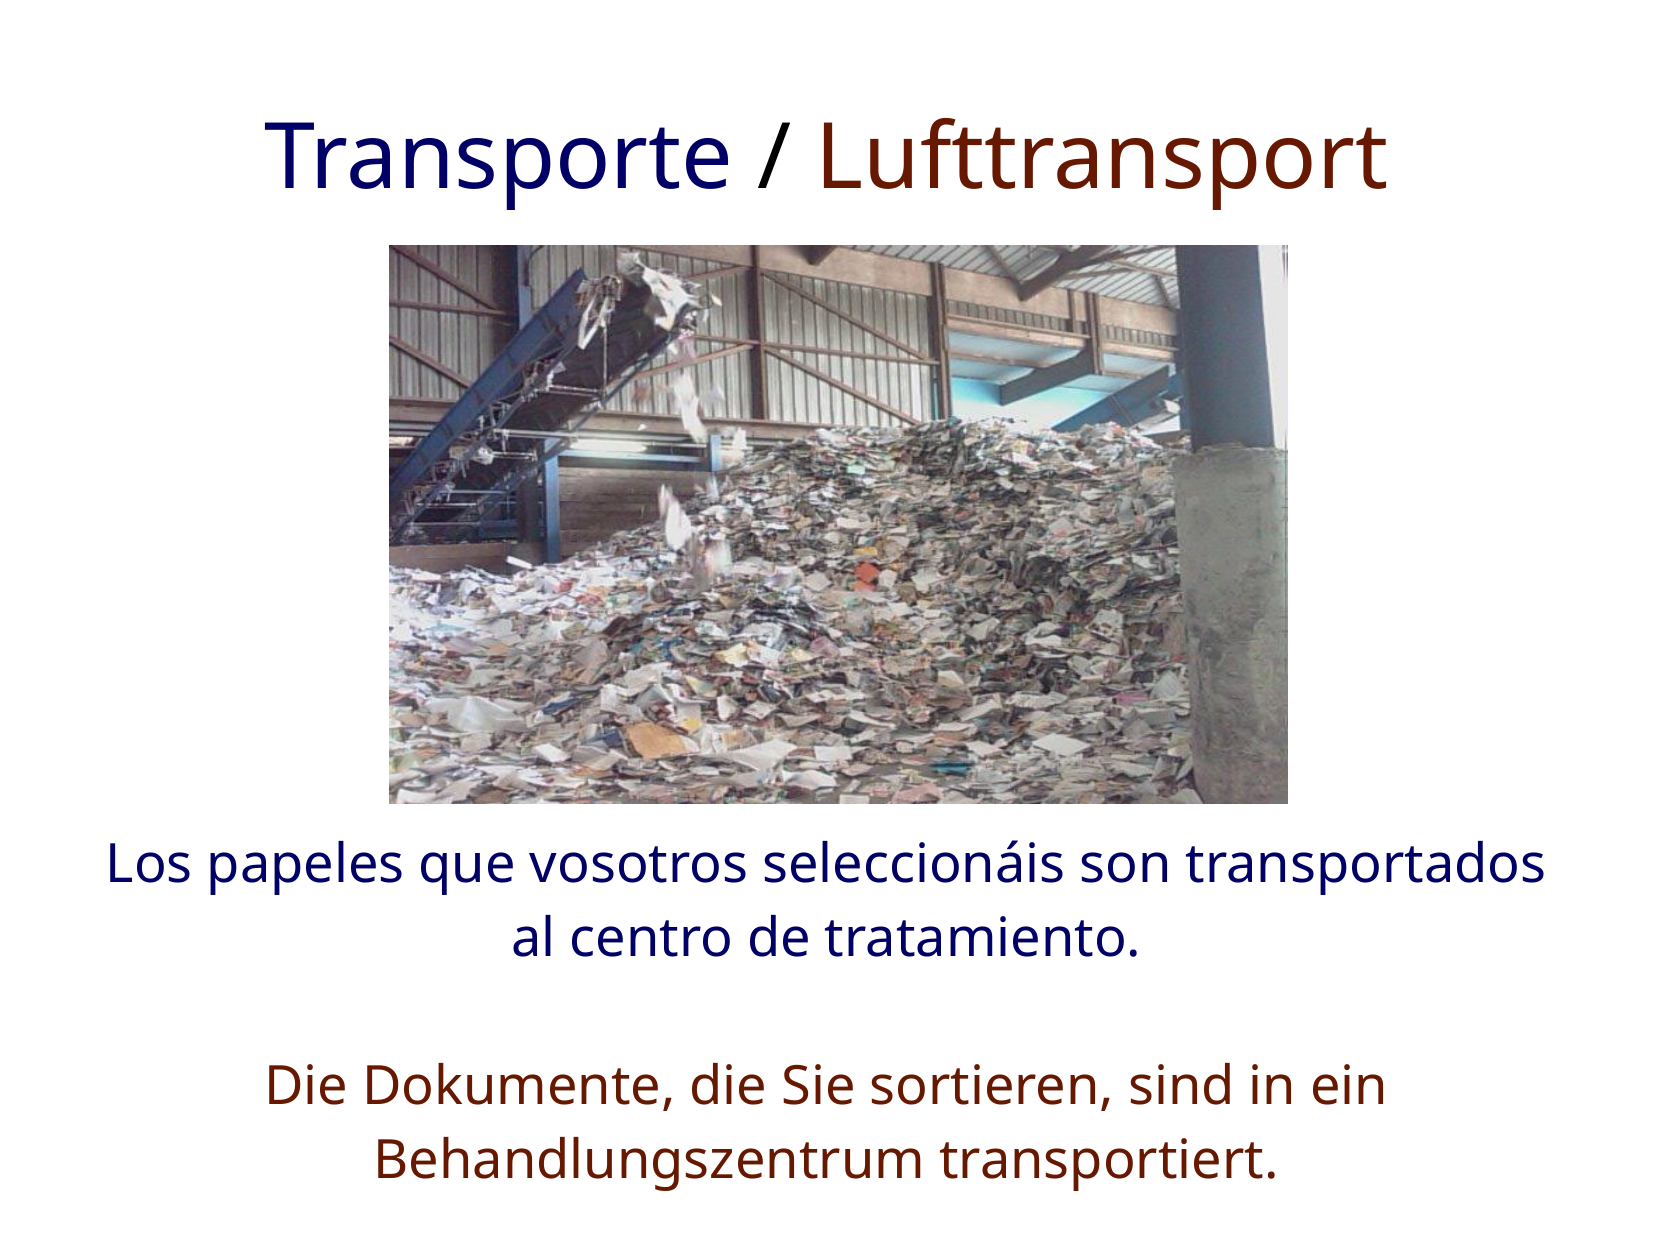

# Transporte / Lufttransport
Los papeles que vosotros seleccionáis son transportados al centro de tratamiento.
Die Dokumente, die Sie sortieren, sind in ein Behandlungszentrum transportiert.